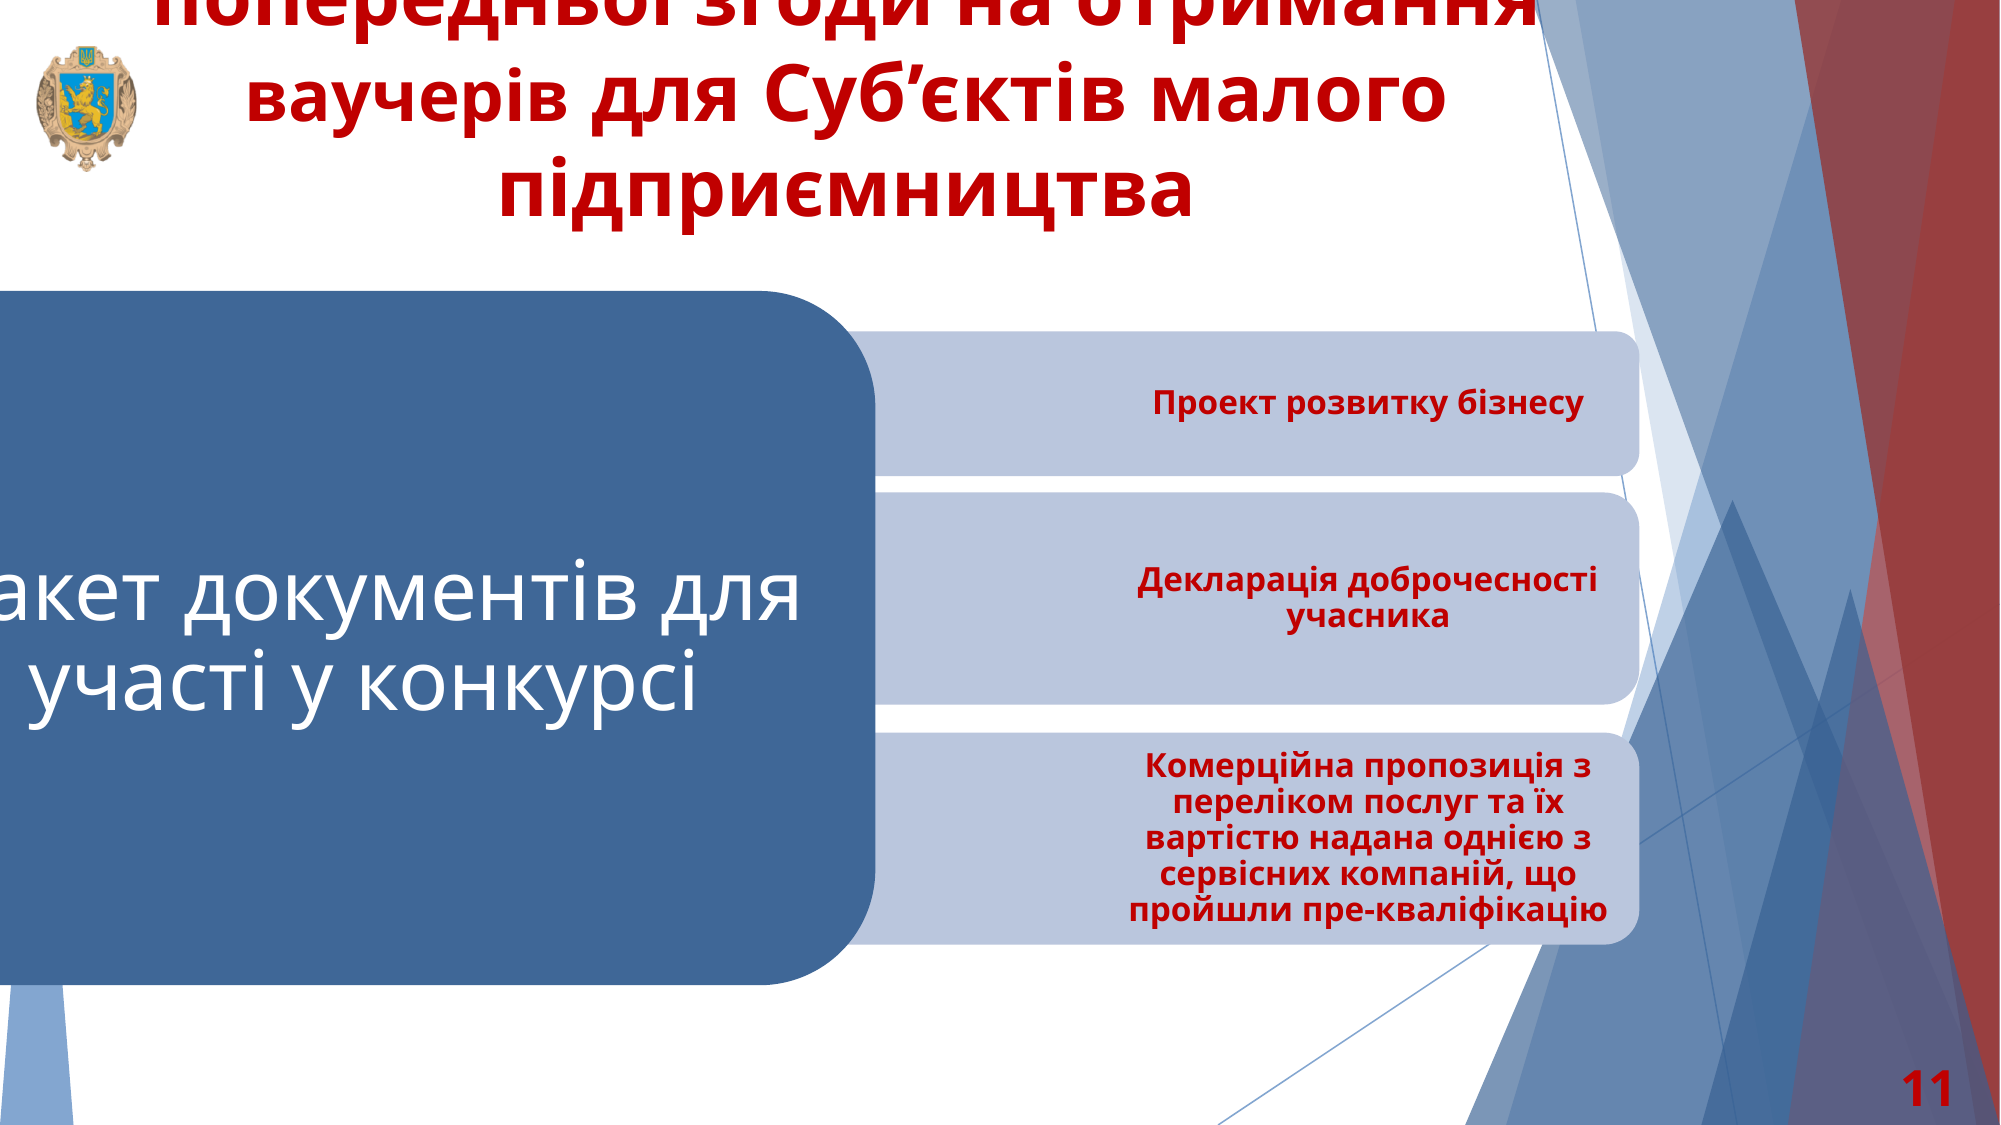

Документи необхідні для участі у конкурсі із надання попередньої згоди на отримання ваучерів для Суб’єктів малого підприємництва
Пакет документів для участі у конкурсі
Проект розвитку бізнесу
Декларація доброчесності учасника
Комерційна пропозиція з переліком послуг та їх вартістю надана однією з сервісних компаній, що пройшли пре-кваліфікацію
11